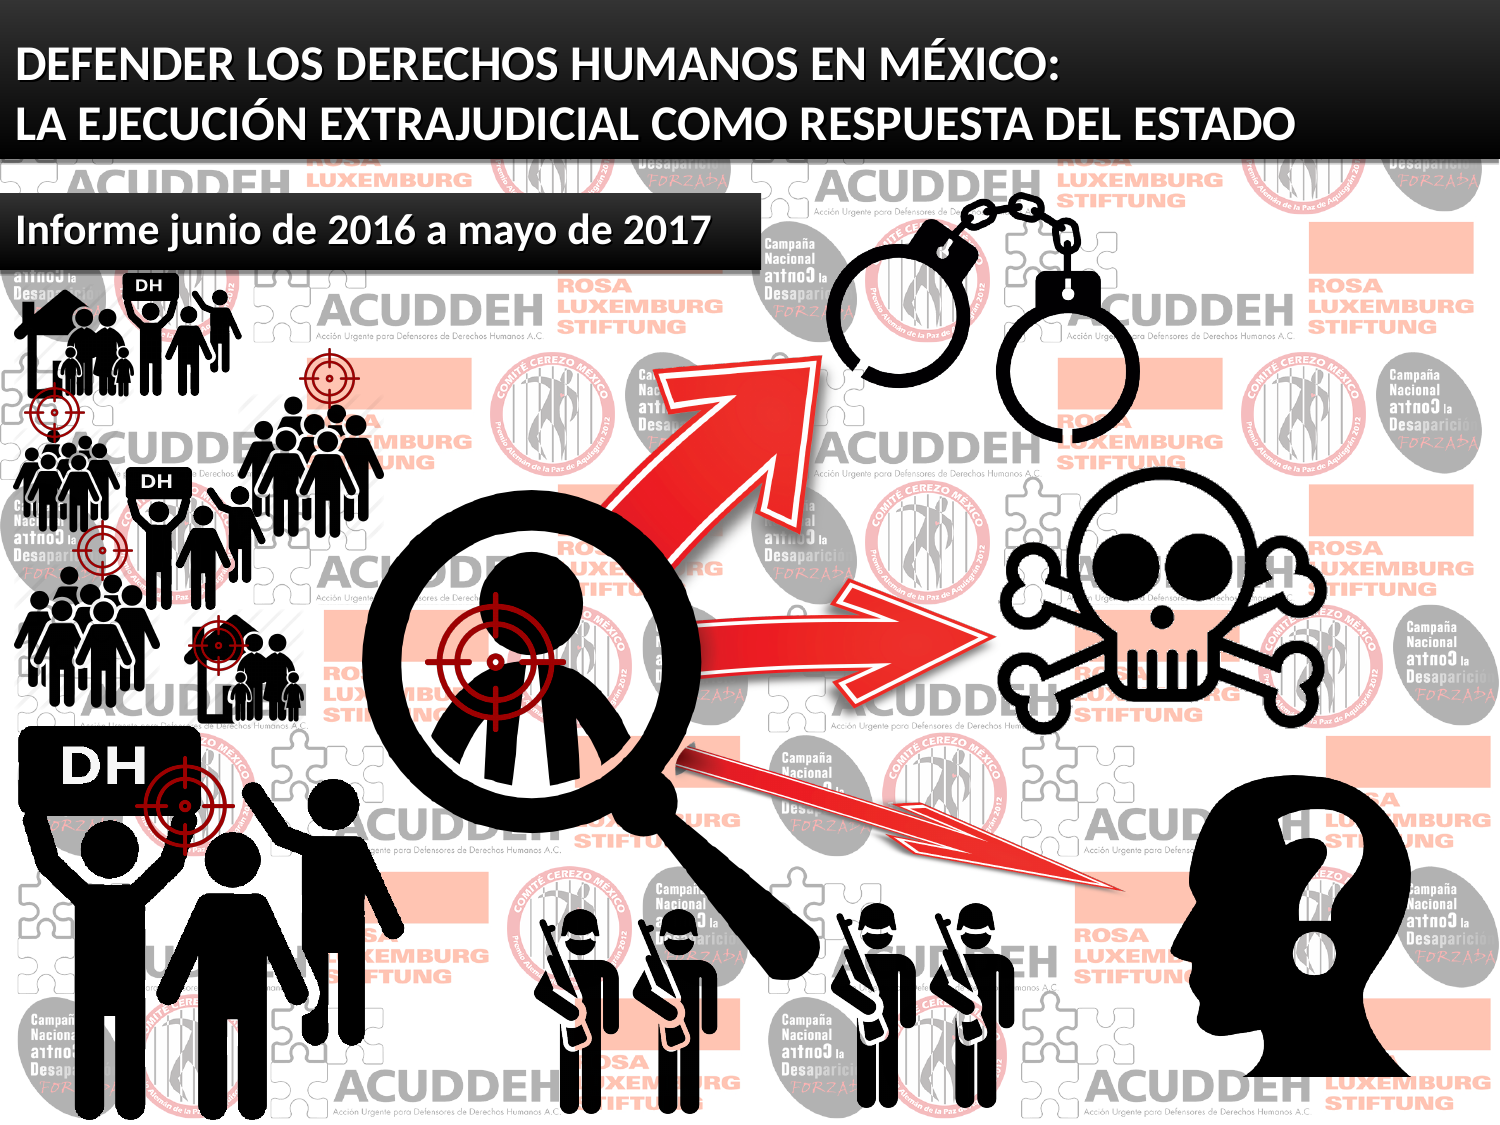

# Defender los derechos humanos en México: La ejecución extrajudicial como respuesta del Estado
Informe junio de 2016 a mayo de 2017